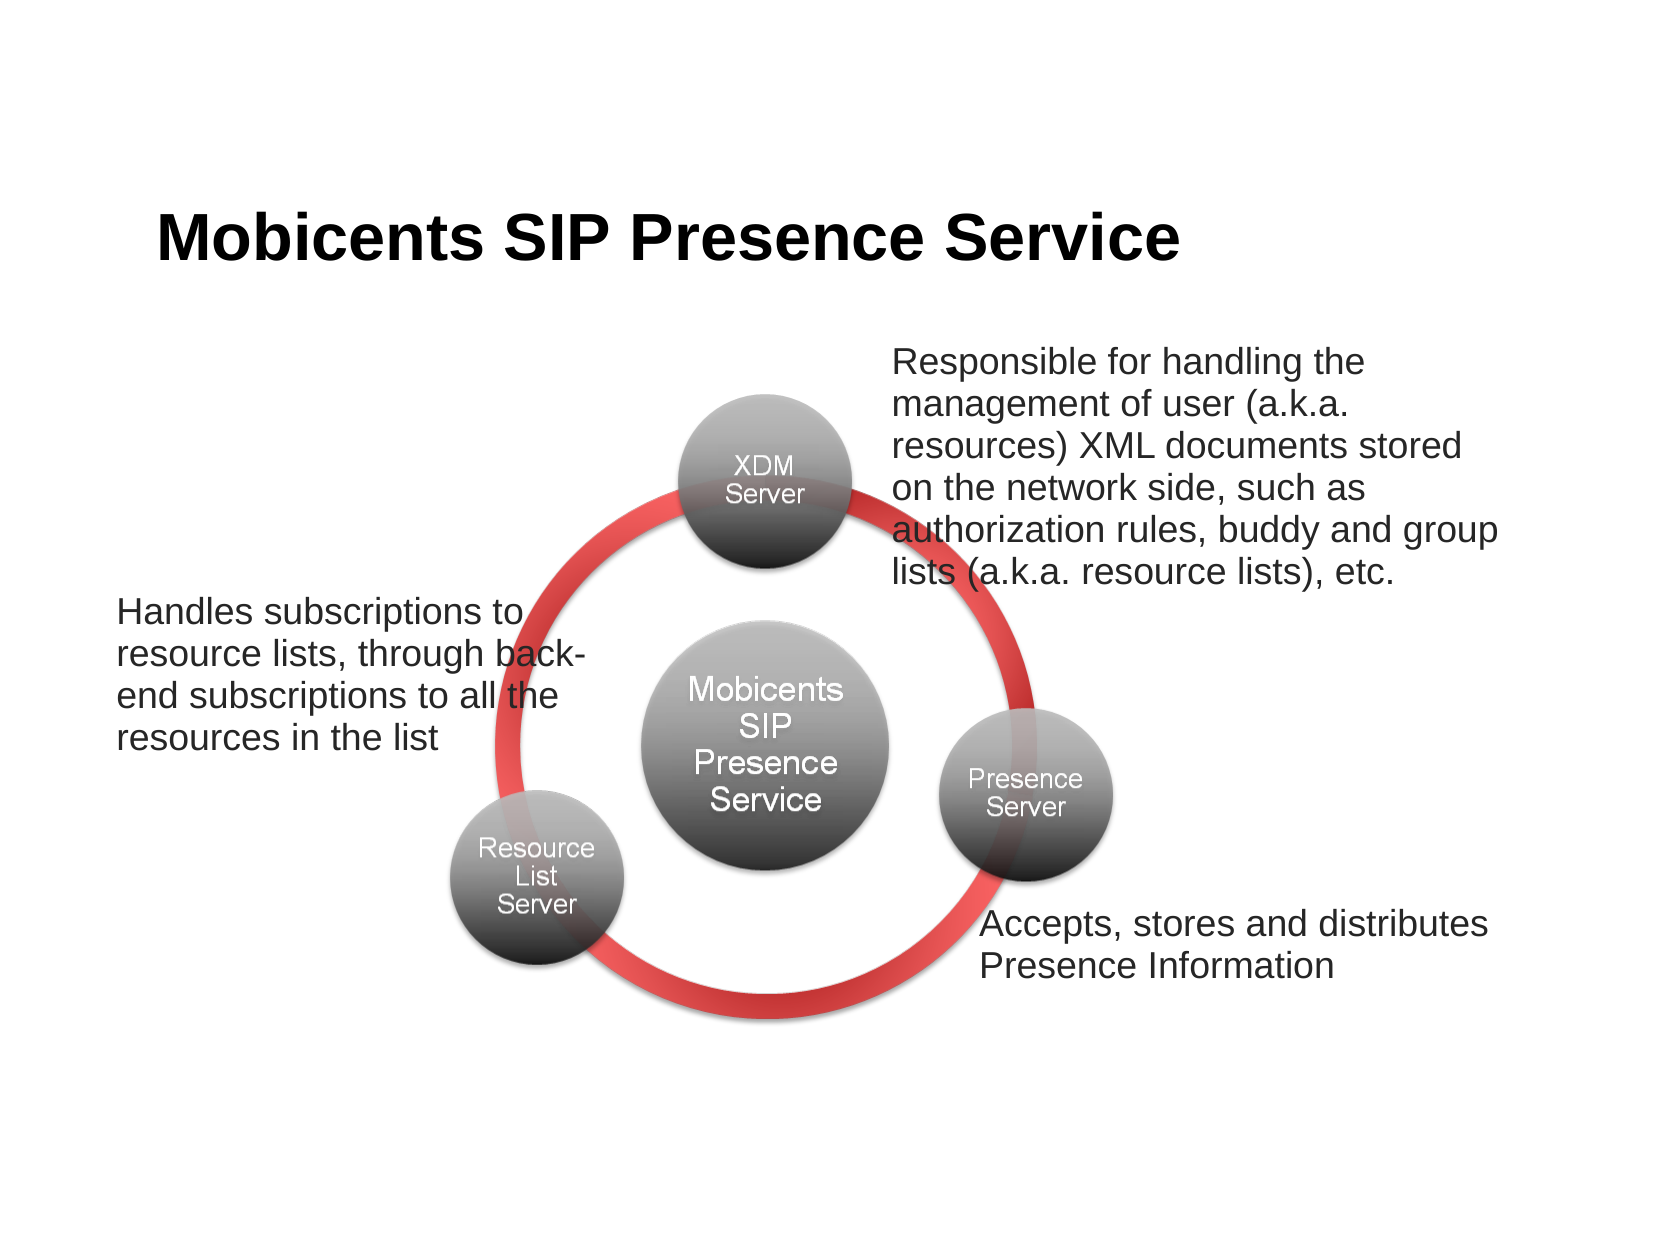

# Mobicents SIP Presence Service
Responsible for handling the management of user (a.k.a. resources) XML documents stored on the network side, such as authorization rules, buddy and group lists (a.k.a. resource lists), etc.
Handles subscriptions to resource lists, through back-end subscriptions to all the resources in the list
Accepts, stores and distributes Presence Information